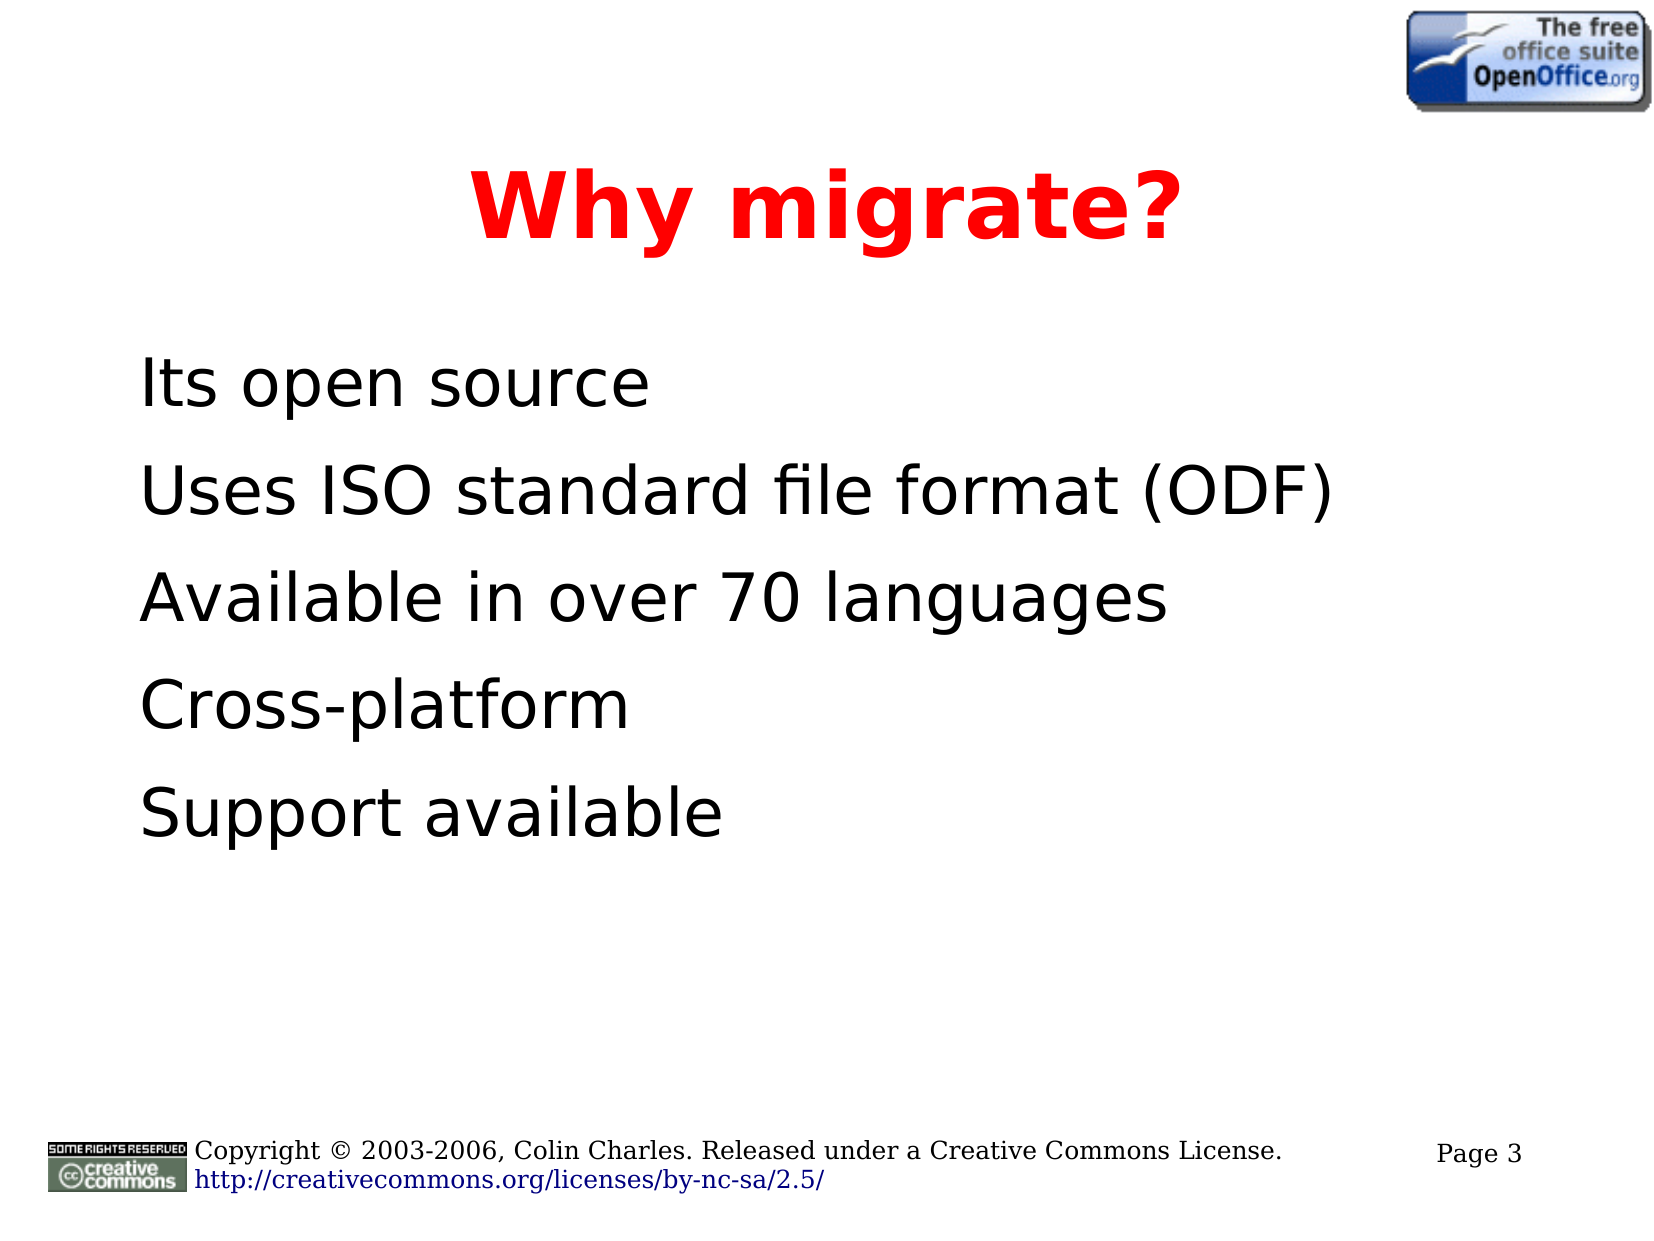

# Why migrate?
Its open source
Uses ISO standard file format (ODF)
Available in over 70 languages
Cross-platform
Support available